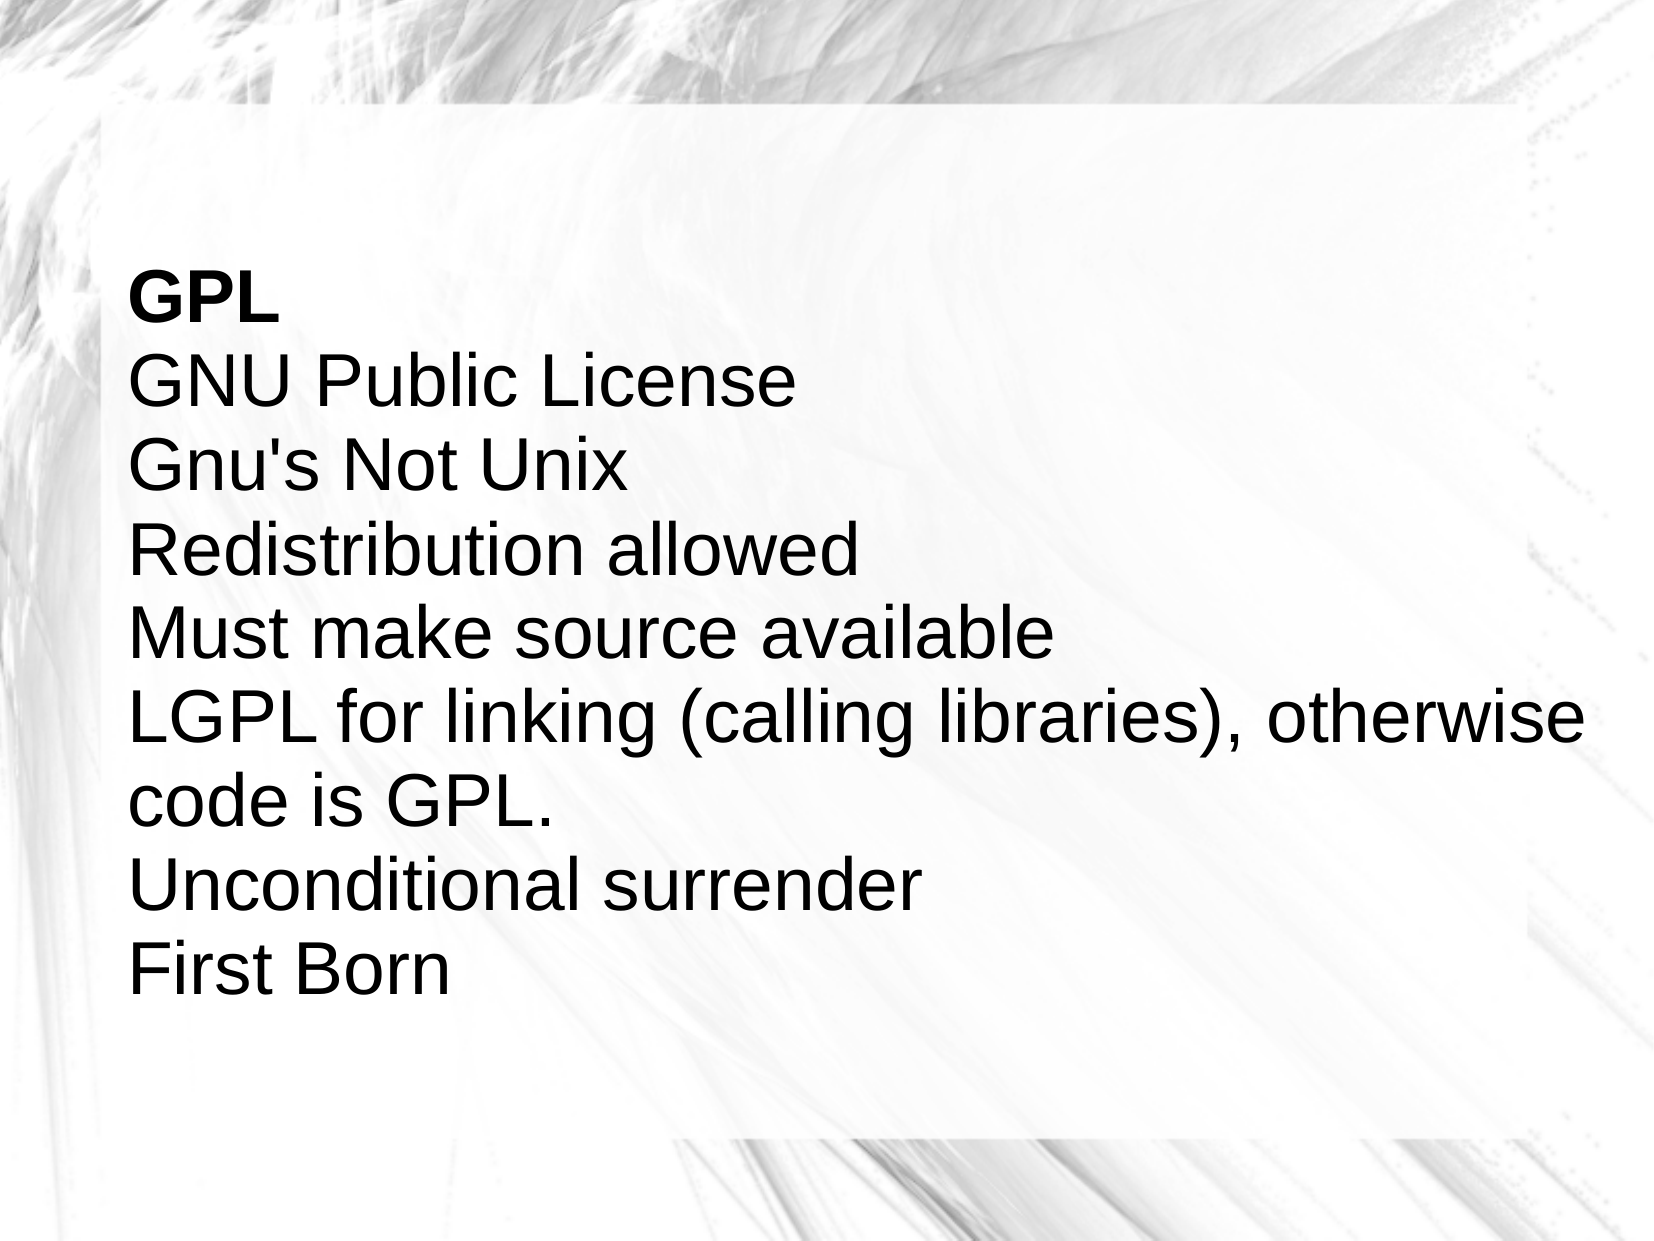

GPL
GNU Public License
Gnu's Not Unix
Redistribution allowed
Must make source available
LGPL for linking (calling libraries), otherwise
code is GPL.
Unconditional surrender
First Born